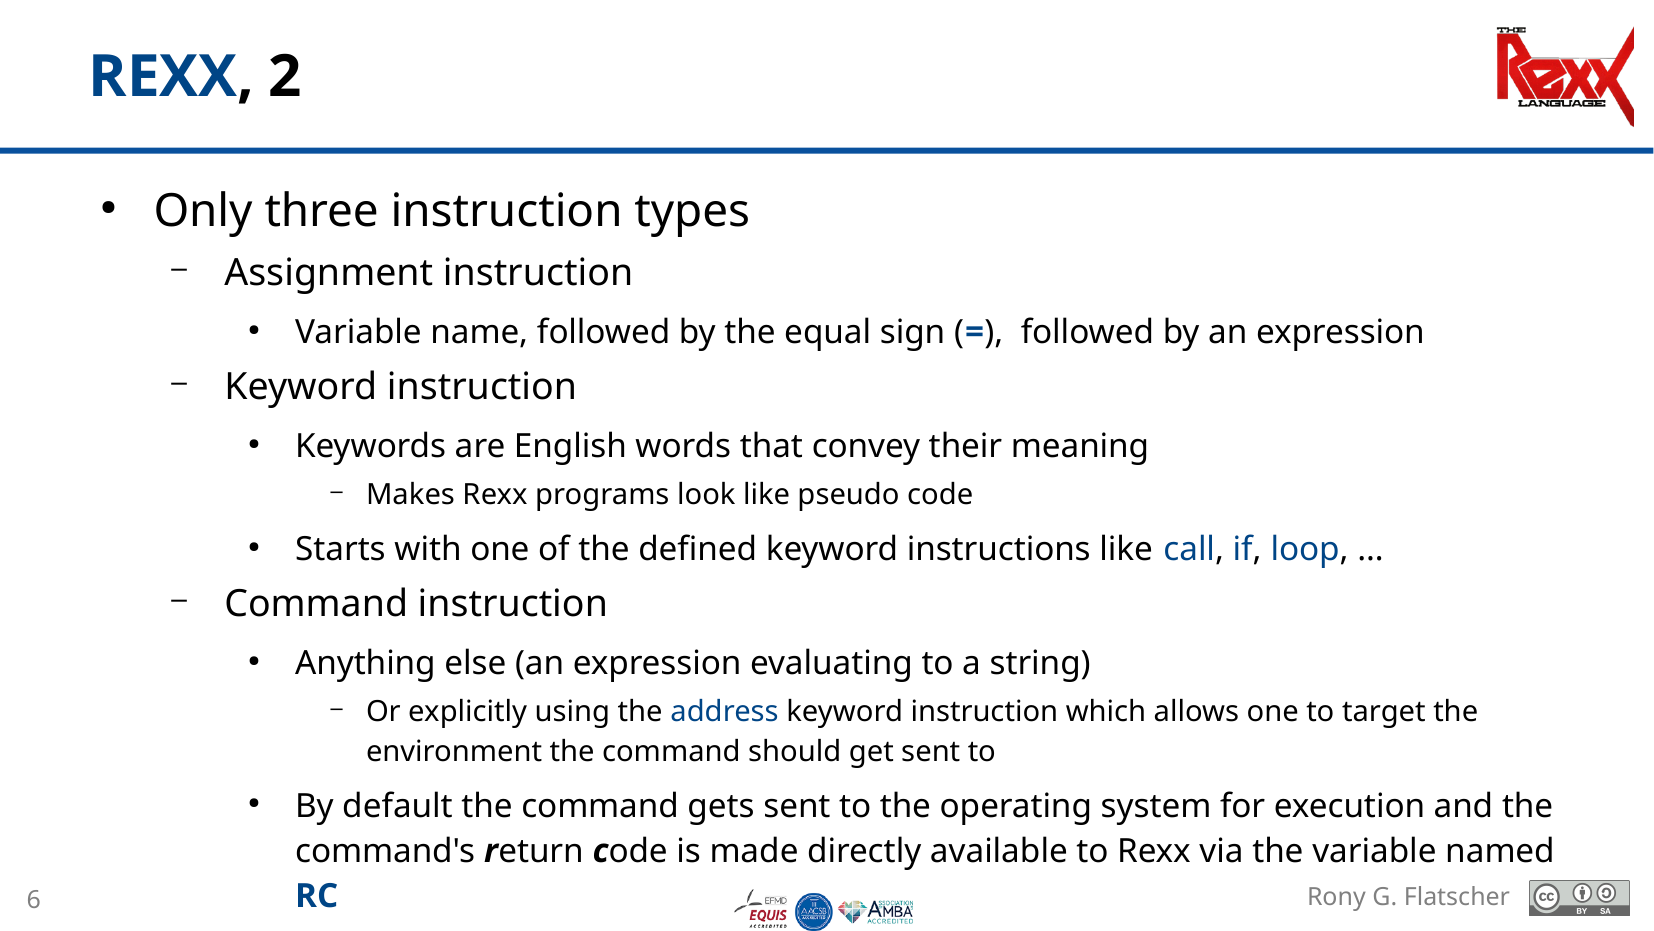

# REXX, 2
Only three instruction types
Assignment instruction
Variable name, followed by the equal sign (=), followed by an expression
Keyword instruction
Keywords are English words that convey their meaning
Makes Rexx programs look like pseudo code
Starts with one of the defined keyword instructions like call, if, loop, …
Command instruction
Anything else (an expression evaluating to a string)
Or explicitly using the address keyword instruction which allows one to target the environment the command should get sent to
By default the command gets sent to the operating system for execution and the command's return code is made directly available to Rexx via the variable named RC